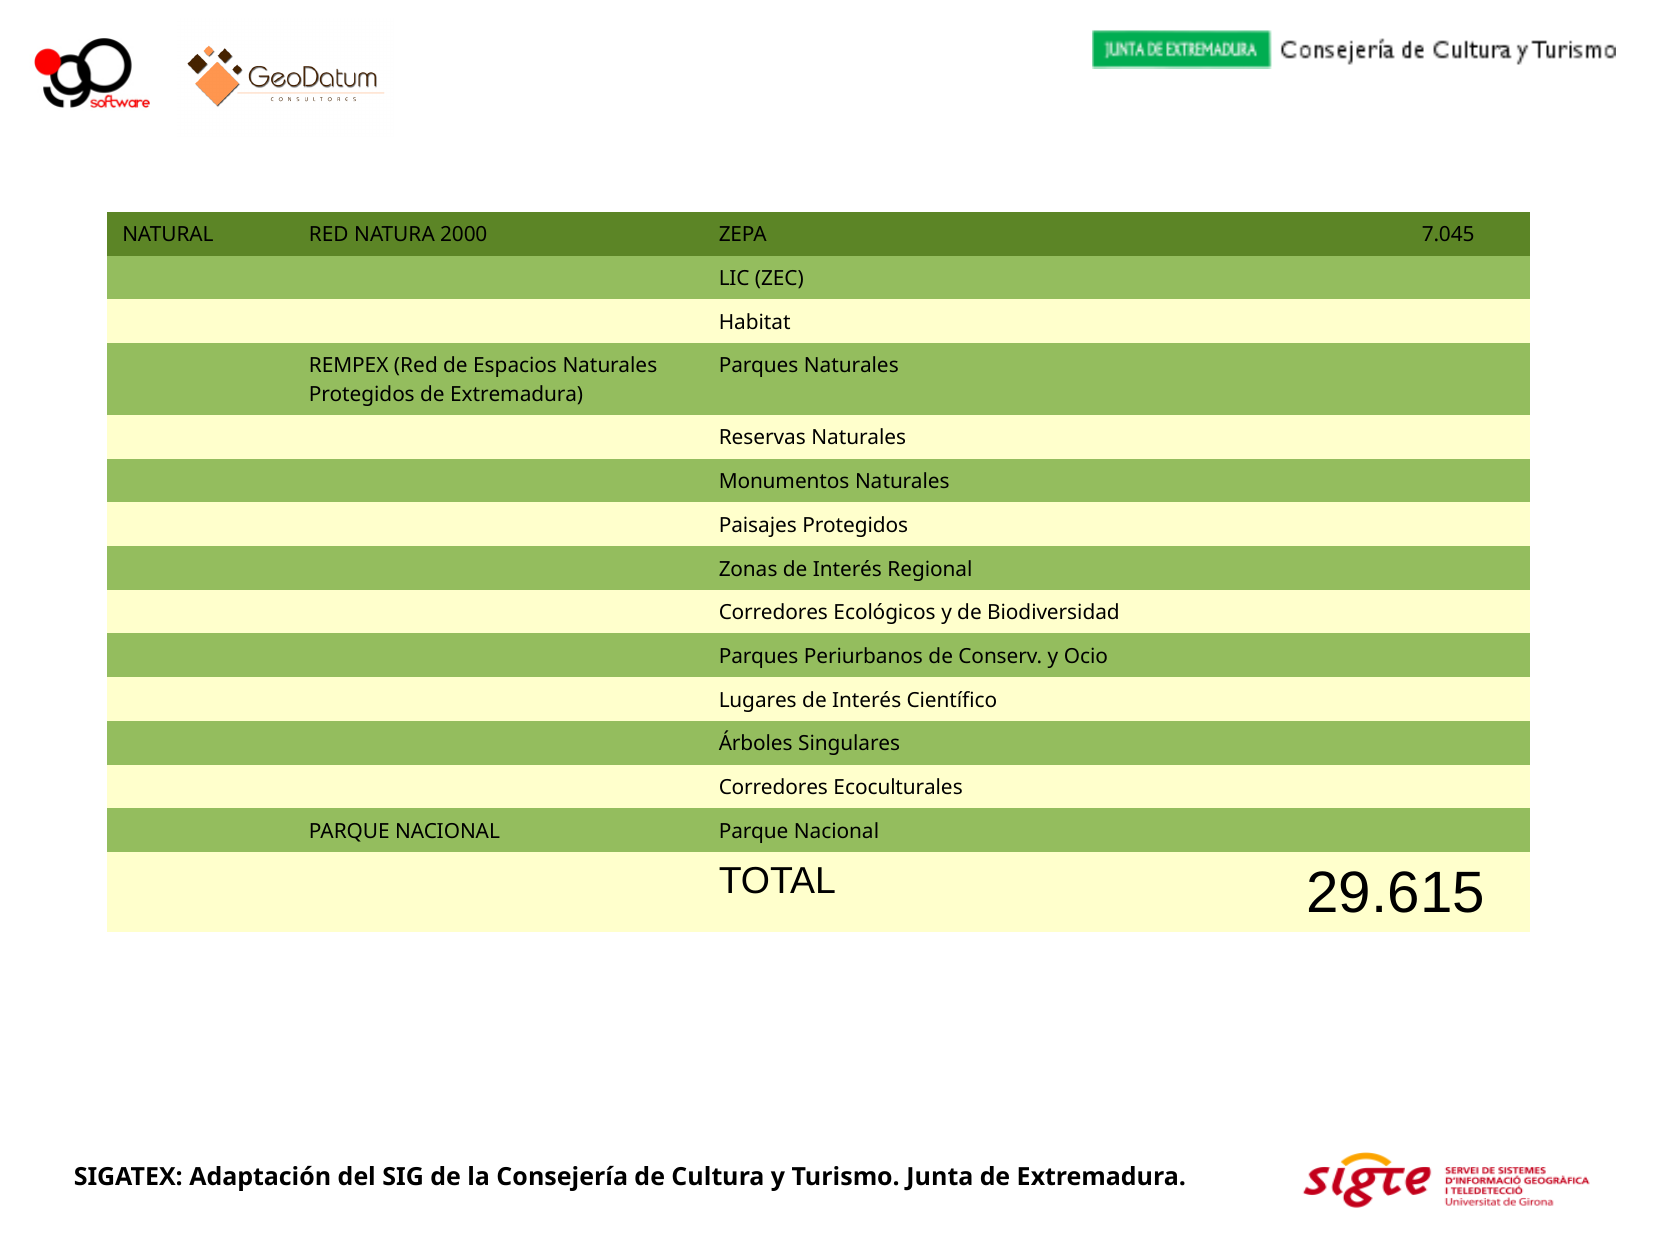

| NATURAL | RED NATURA 2000 | ZEPA | 7.045 |
| --- | --- | --- | --- |
| | | LIC (ZEC) | |
| | | Habitat | |
| | REMPEX (Red de Espacios Naturales Protegidos de Extremadura) | Parques Naturales | |
| | | Reservas Naturales | |
| | | Monumentos Naturales | |
| | | Paisajes Protegidos | |
| | | Zonas de Interés Regional | |
| | | Corredores Ecológicos y de Biodiversidad | |
| | | Parques Periurbanos de Conserv. y Ocio | |
| | | Lugares de Interés Científico | |
| | | Árboles Singulares | |
| | | Corredores Ecoculturales | |
| | PARQUE NACIONAL | Parque Nacional | |
| | | TOTAL | 29.615 |
SIGATEX: Adaptación del SIG de la Consejería de Cultura y Turismo. Junta de Extremadura.